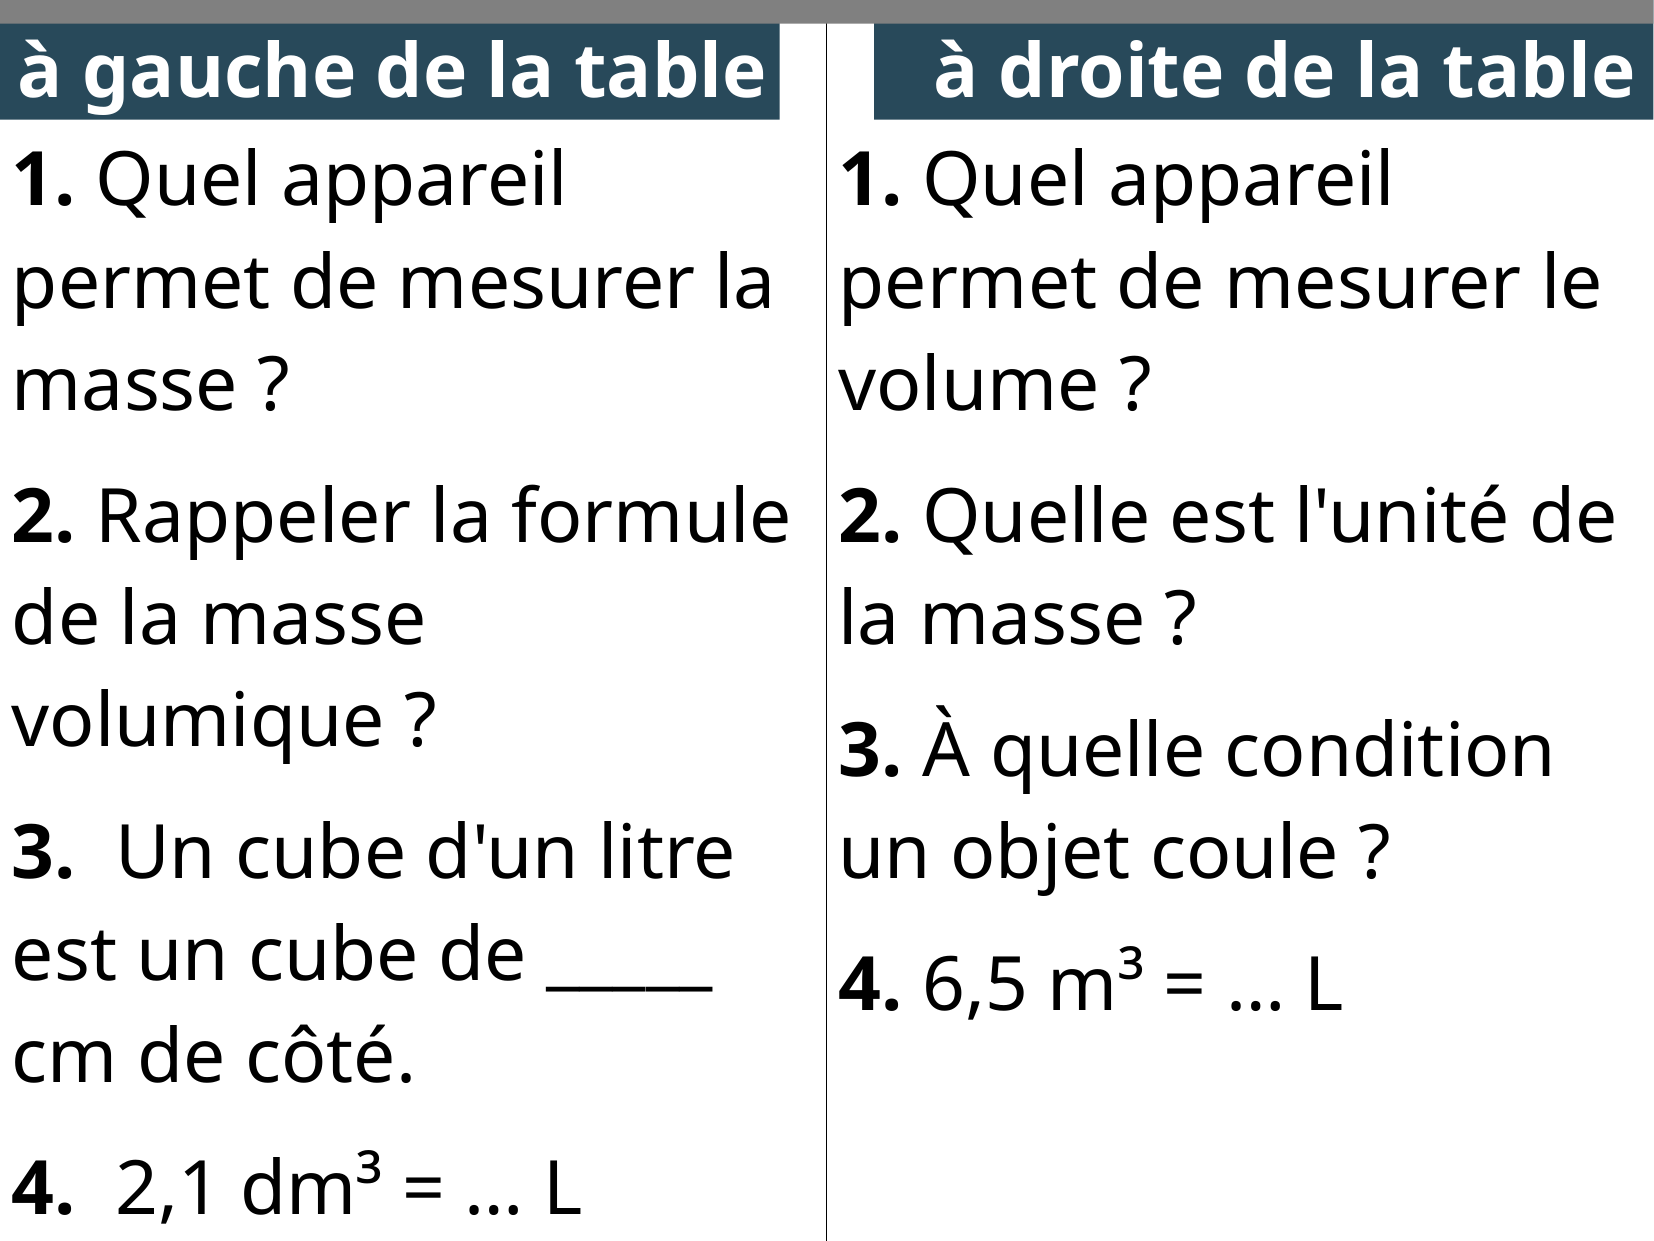

à gauche de la table
# à droite de la table
1. Quel appareil permet de mesurer la masse ?
2. Rappeler la formule de la masse volumique ?
3. Un cube d'un litre est un cube de _____ cm de côté.
4. 2,1 dm³ = … L
1. Quel appareil permet de mesurer le volume ?
2. Quelle est l'unité de la masse ?
3. À quelle condition un objet coule ?
4. 6,5 m³ = … L